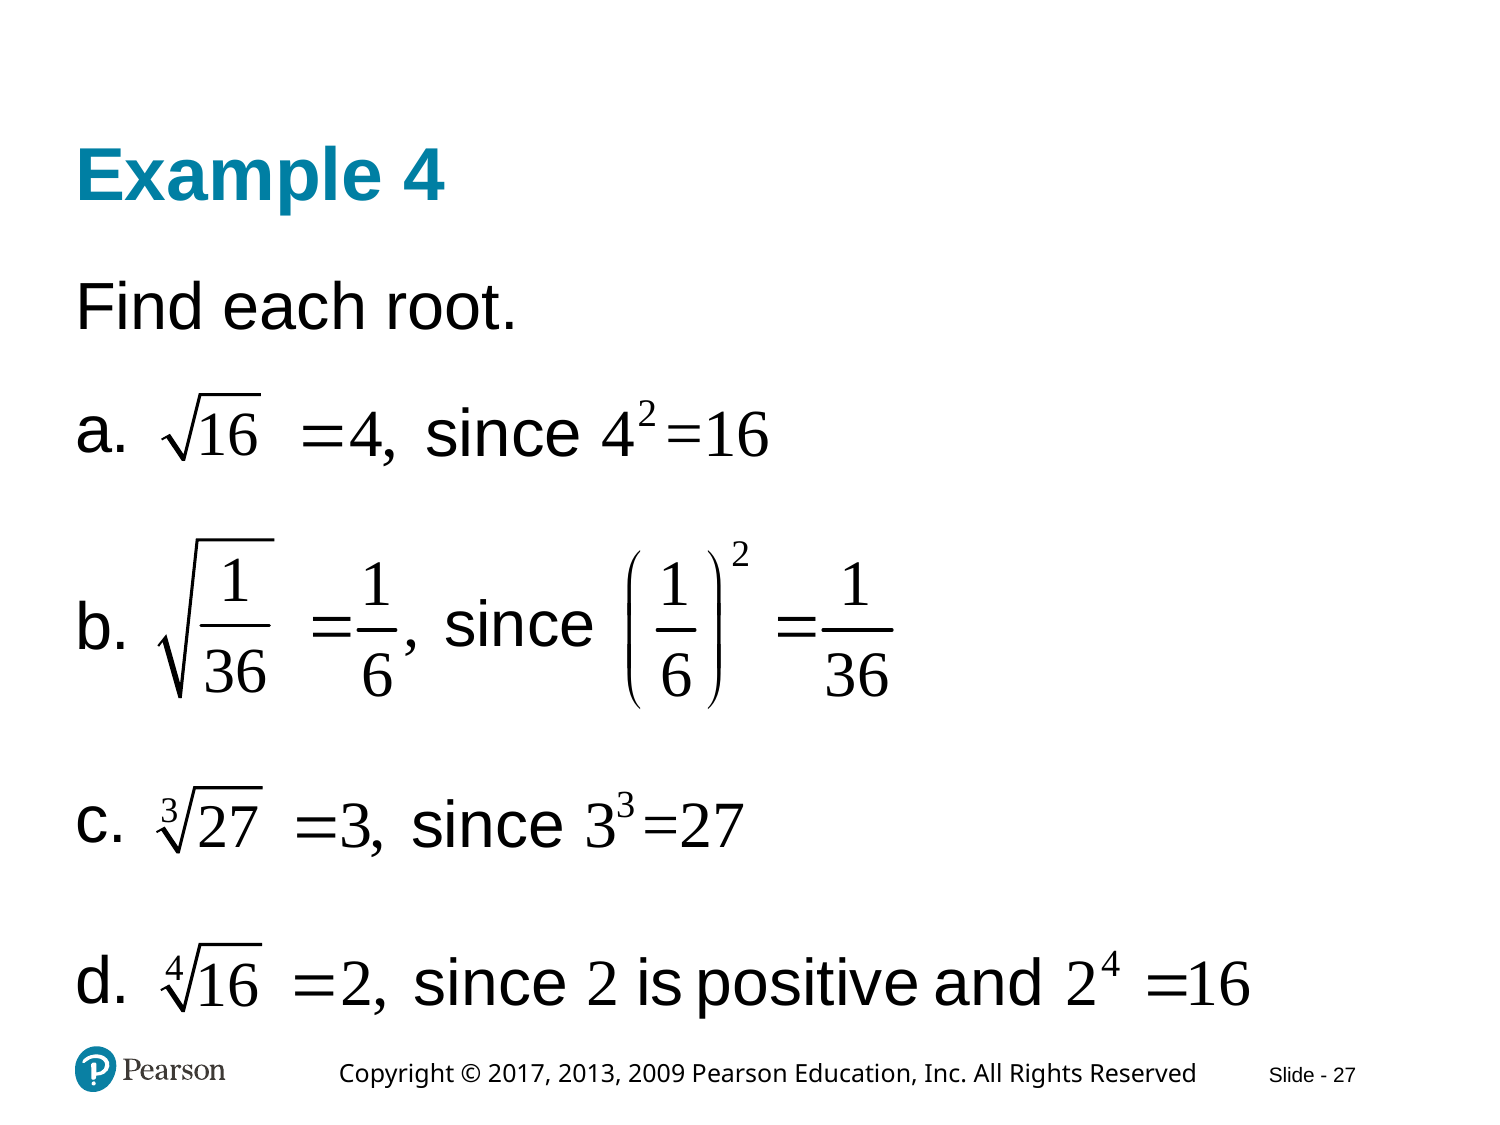

# Example 4
Find each root.
a.
b.
c.
d.